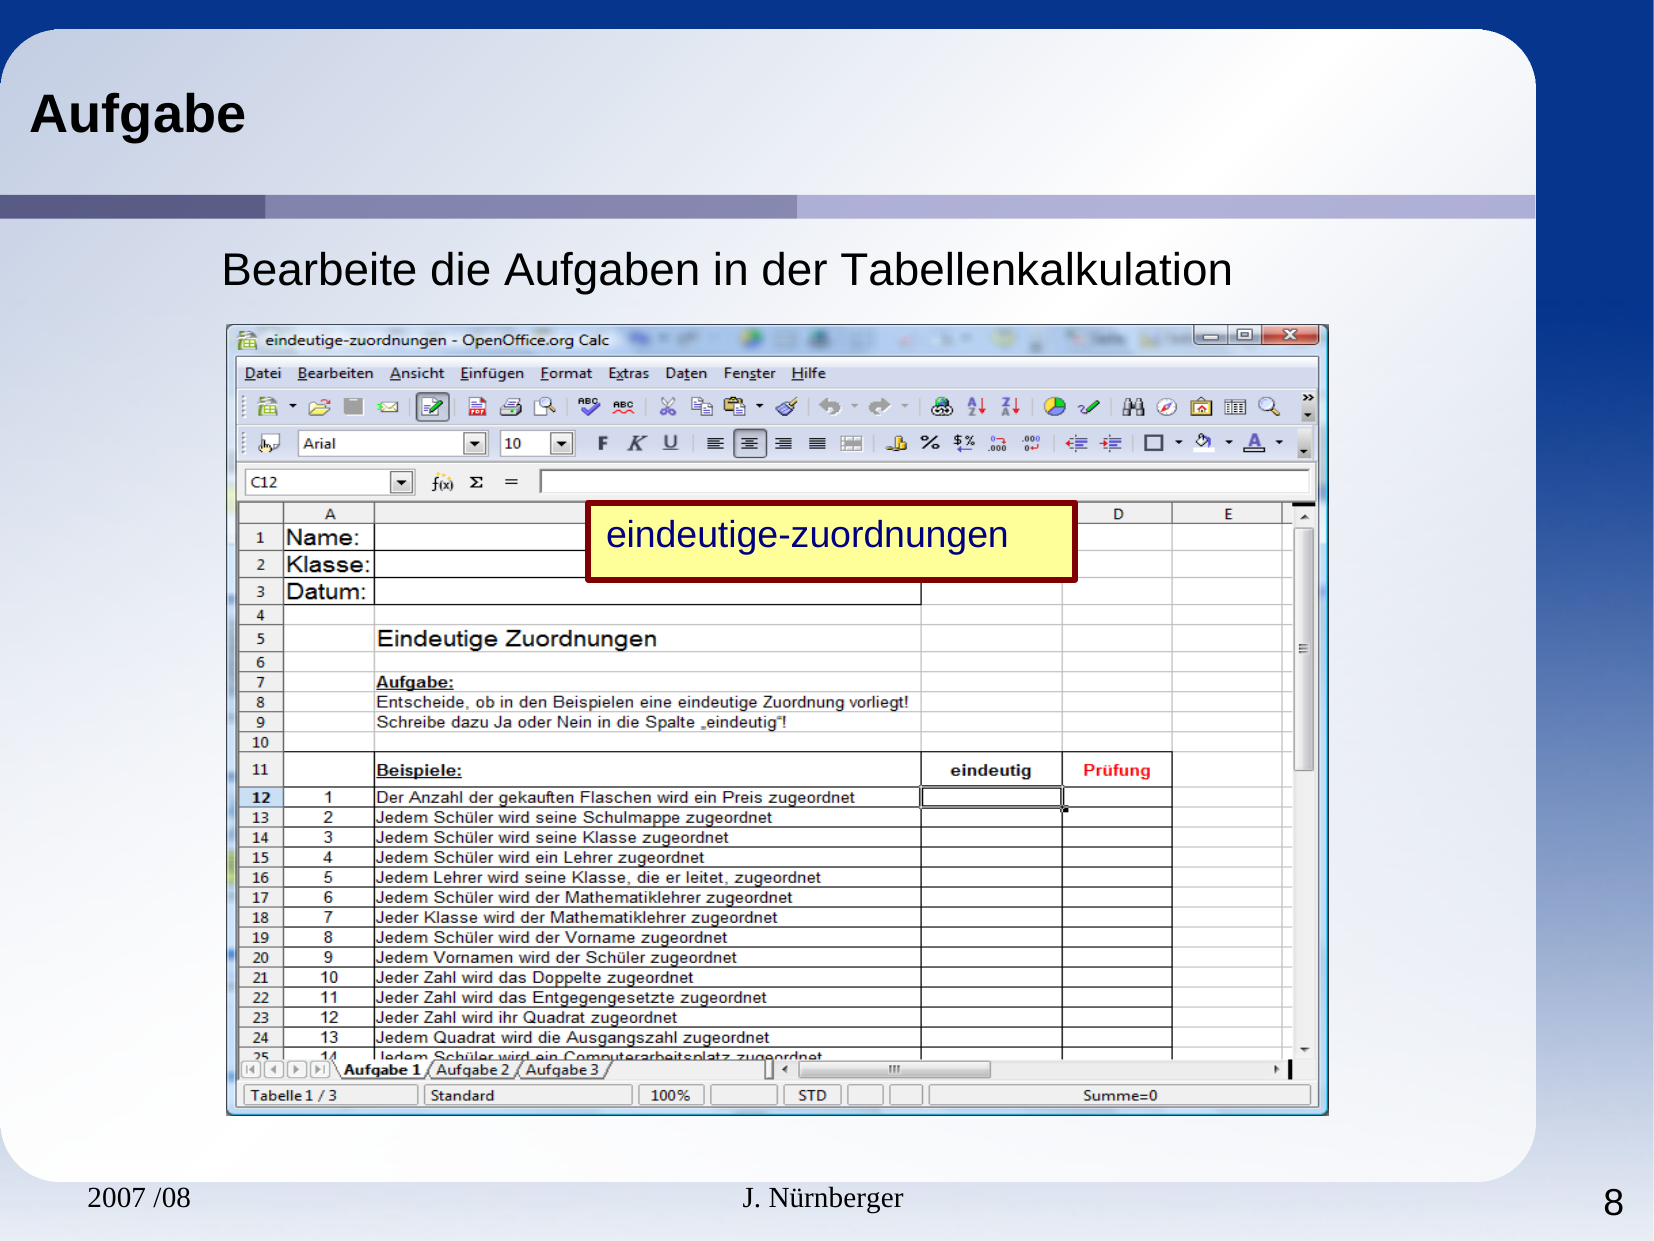

# Aufgabe
Bearbeite die Aufgaben in der Tabellenkalkulation
eindeutige-zuordnungen
eindeutige-zuordnungen
eindeutige-zuordnungen
2007 /08
J. Nürnberger
8